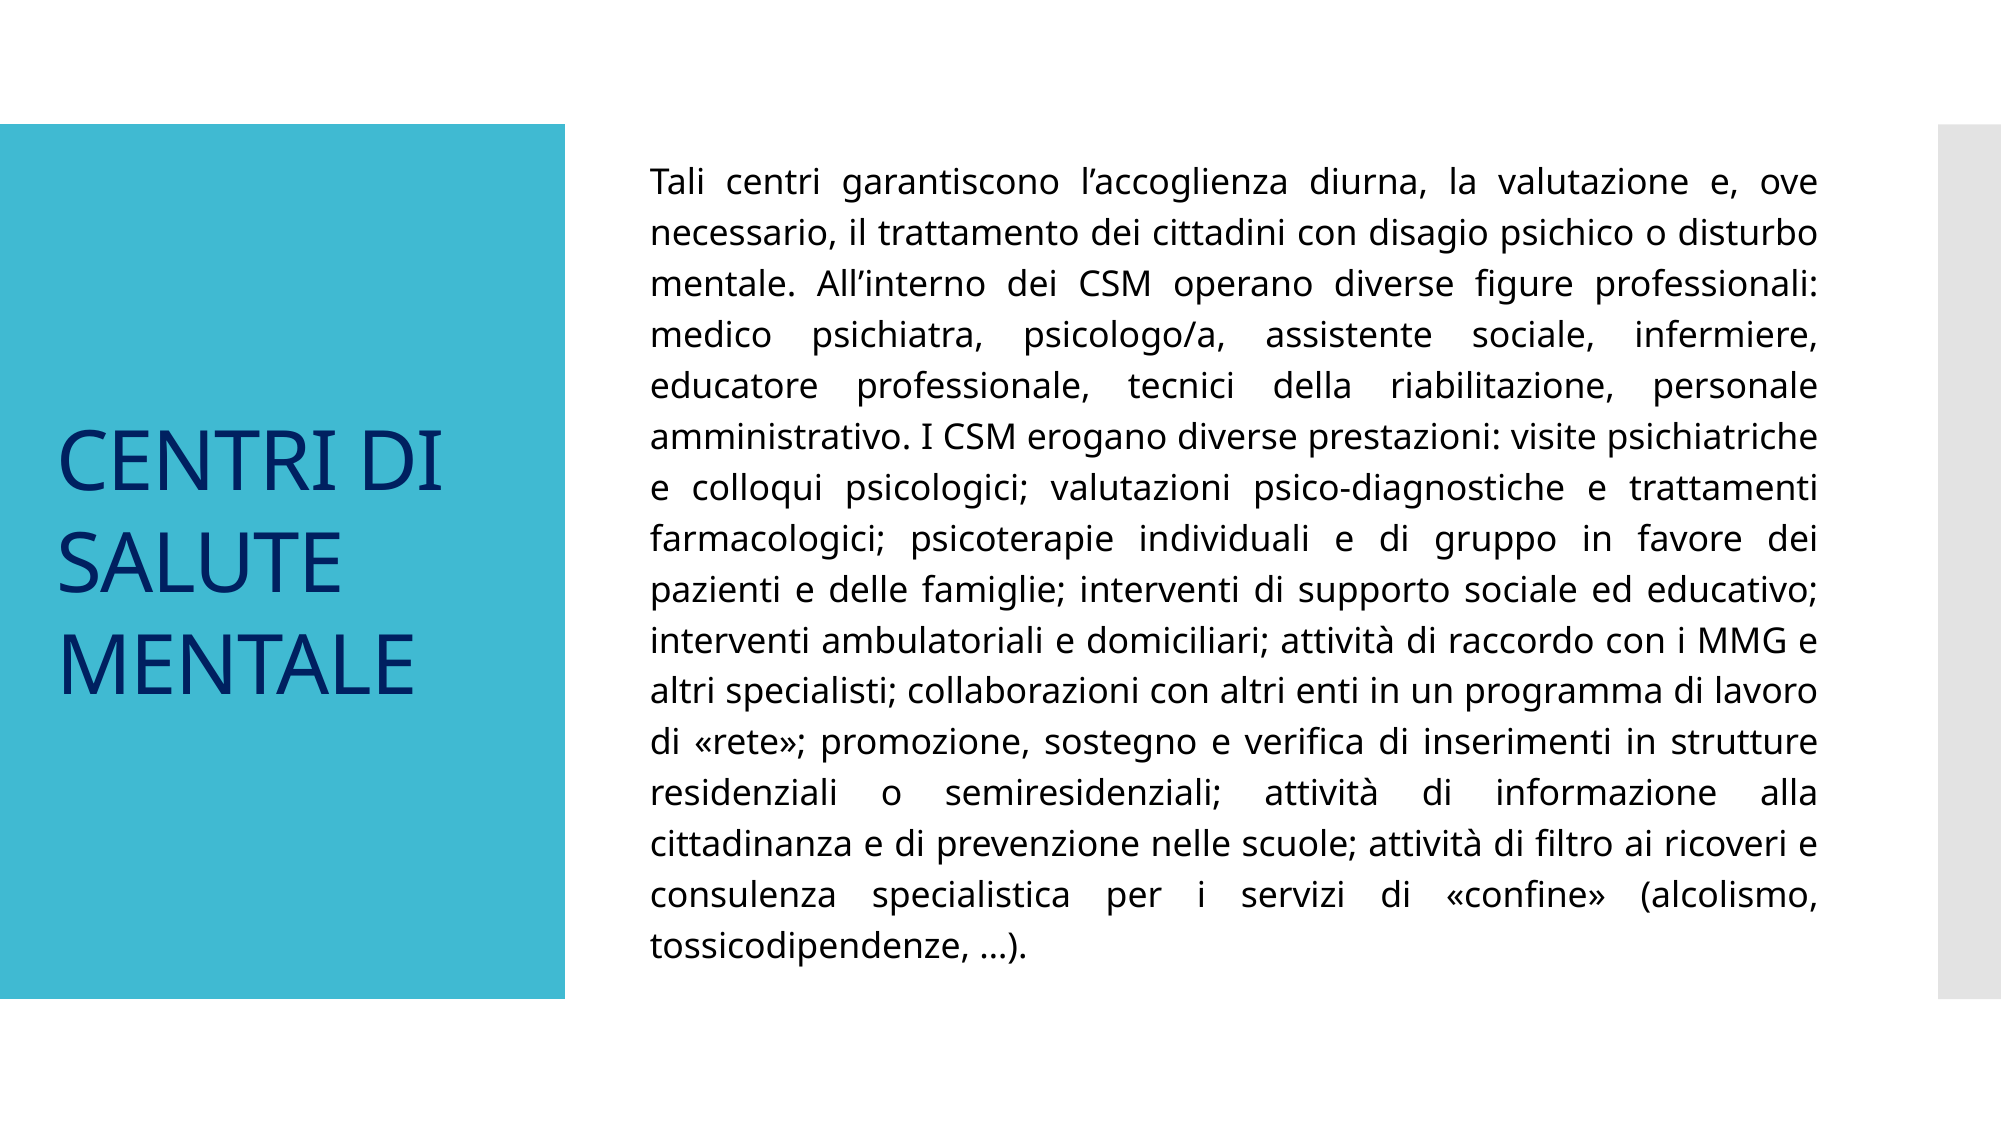

Tali centri garantiscono l’accoglienza diurna, la valutazione e, ove necessario, il trattamento dei cittadini con disagio psichico o disturbo mentale. All’interno dei CSM operano diverse figure professionali: medico psichiatra, psicologo/a, assistente sociale, infermiere, educatore professionale, tecnici della riabilitazione, personale amministrativo. I CSM erogano diverse prestazioni: visite psichiatriche e colloqui psicologici; valutazioni psico-diagnostiche e trattamenti farmacologici; psicoterapie individuali e di gruppo in favore dei pazienti e delle famiglie; interventi di supporto sociale ed educativo; interventi ambulatoriali e domiciliari; attività di raccordo con i MMG e altri specialisti; collaborazioni con altri enti in un programma di lavoro di «rete»; promozione, sostegno e verifica di inserimenti in strutture residenziali o semiresidenziali; attività di informazione alla cittadinanza e di prevenzione nelle scuole; attività di filtro ai ricoveri e consulenza specialistica per i servizi di «confine» (alcolismo, tossicodipendenze, …).
# CENTRI DI SALUTE MENTALE